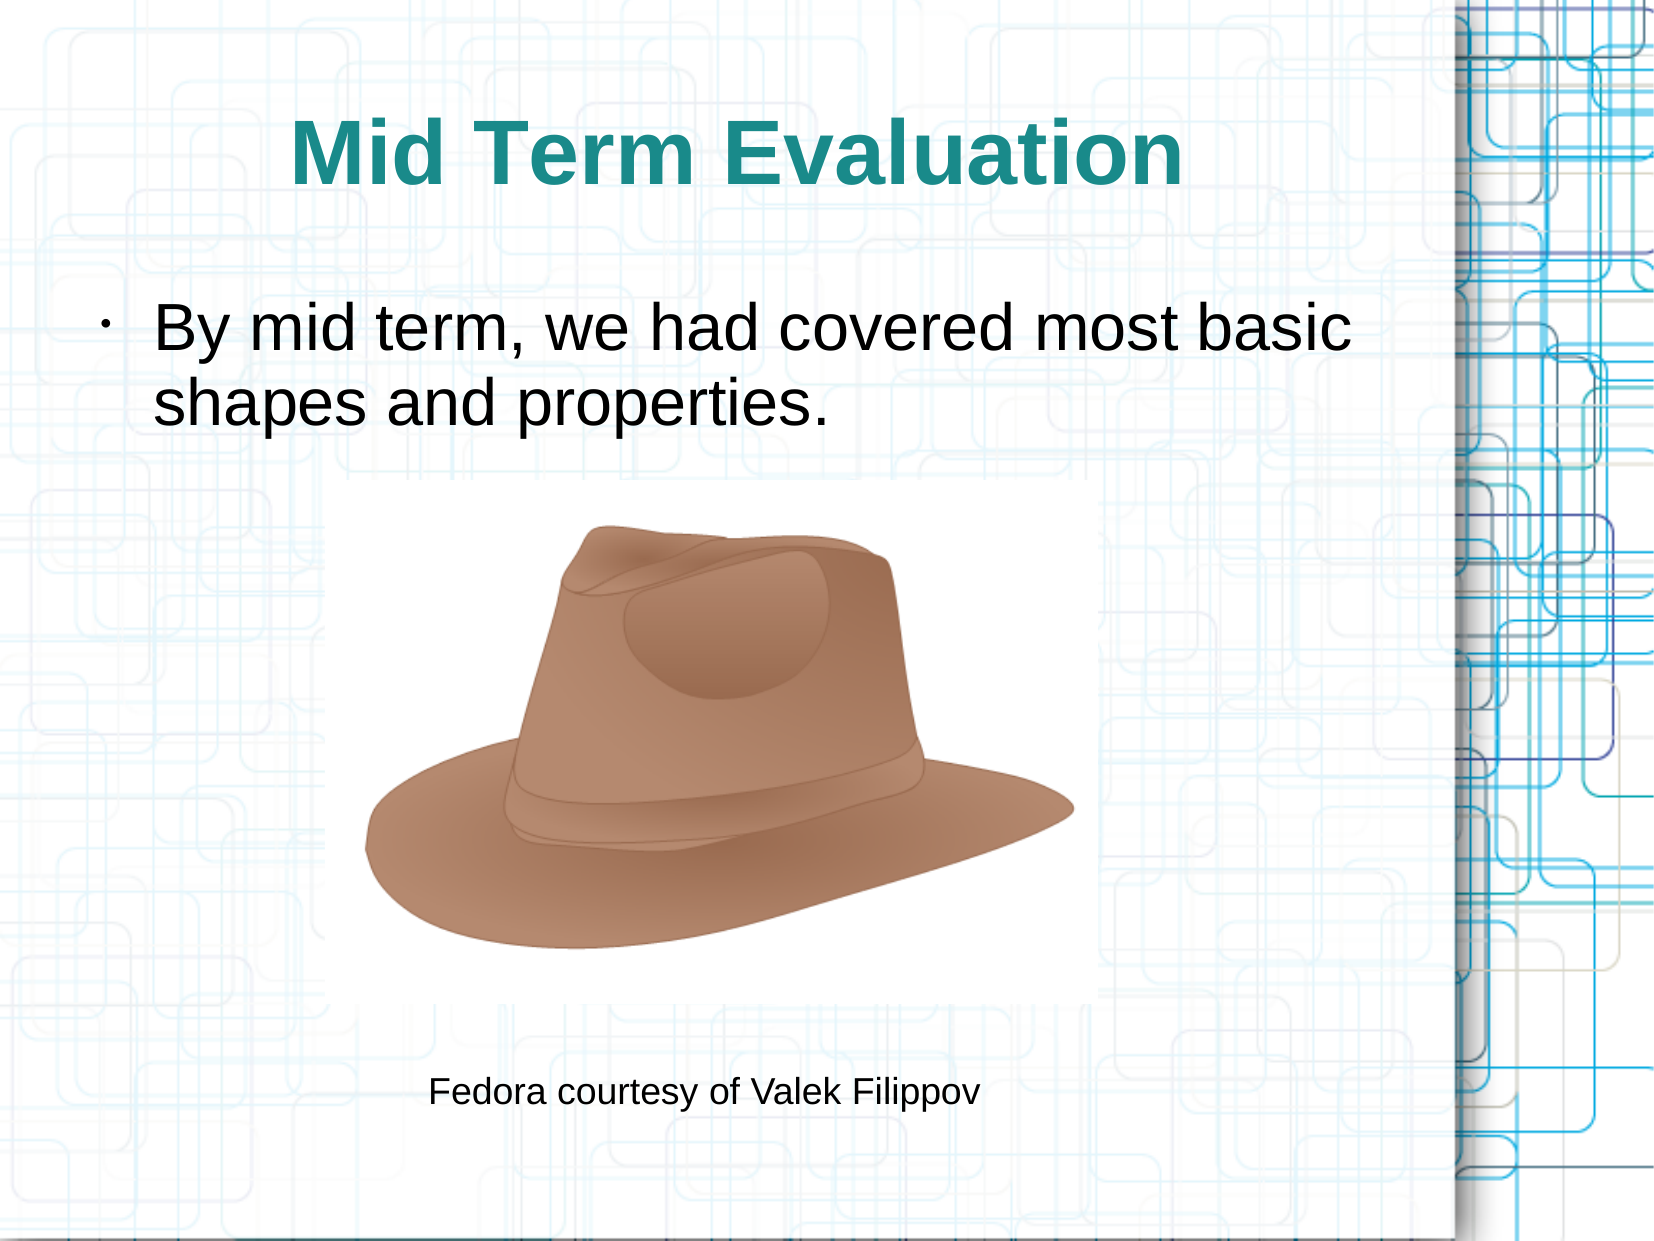

# Mid Term Evaluation
By mid term, we had covered most basic shapes and properties.
Fedora courtesy of Valek Filippov